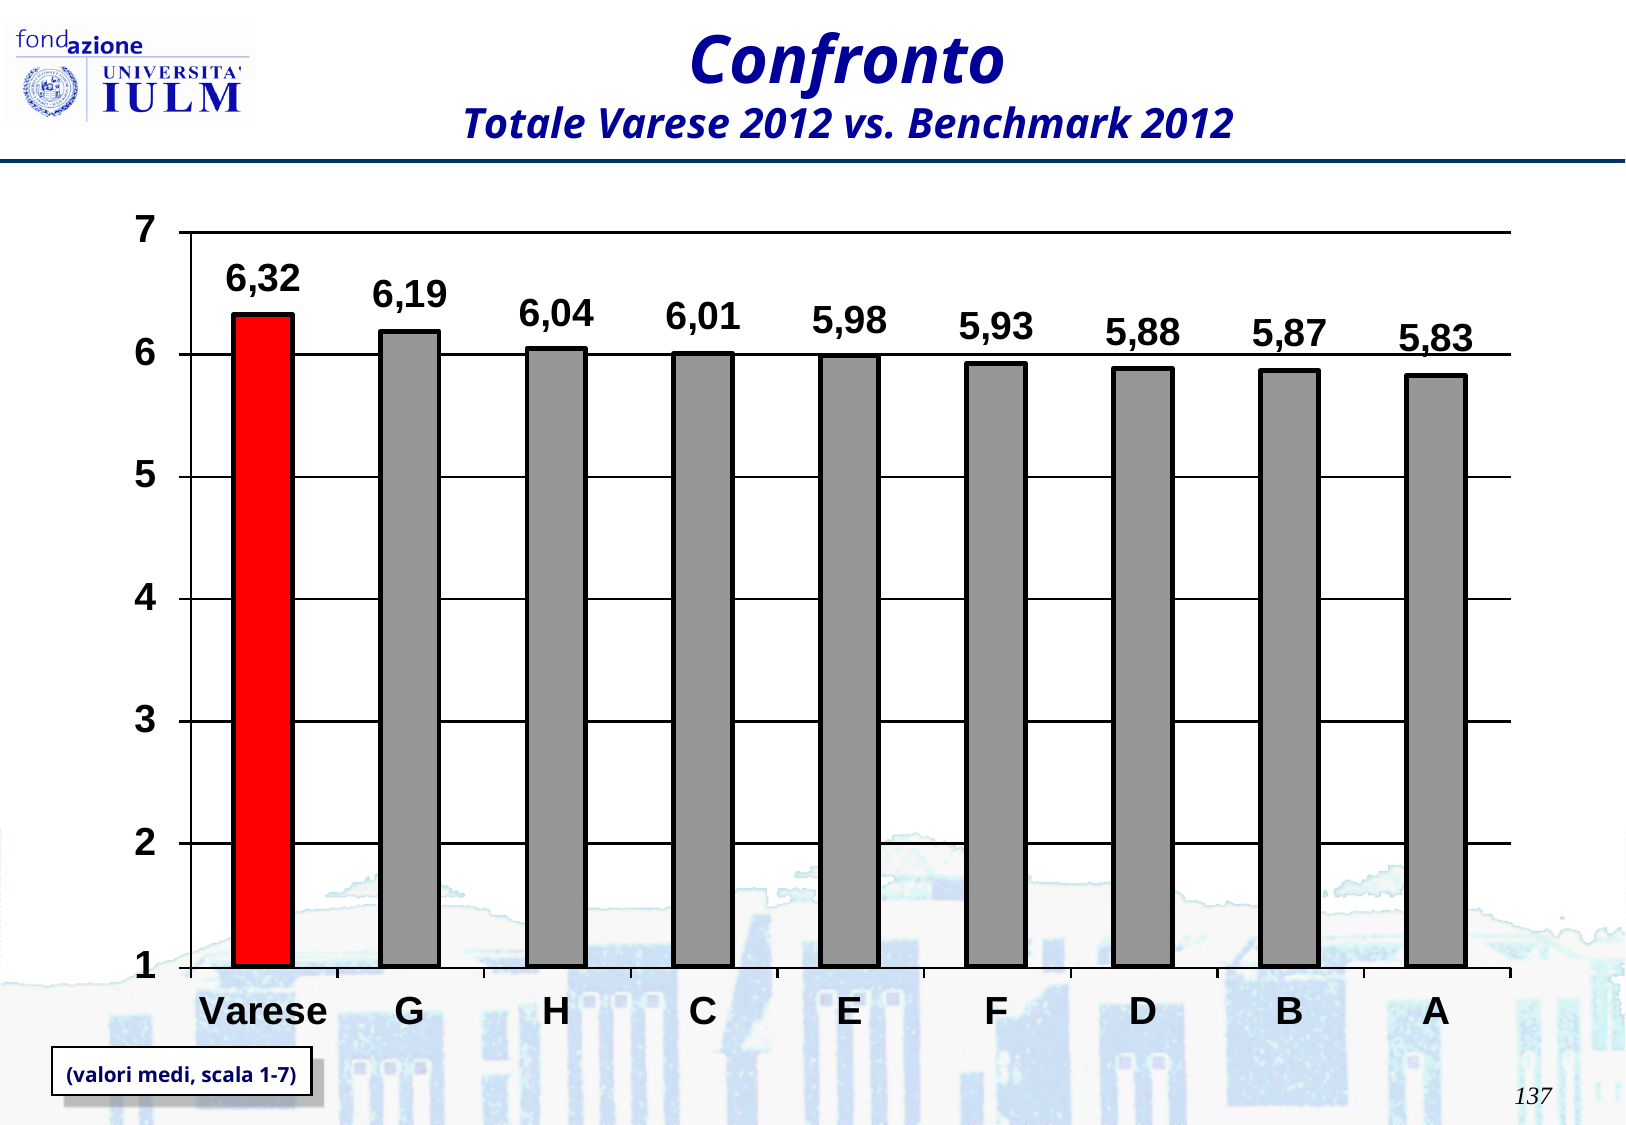

Confronto
Totale Varese 2012 vs. Benchmark 2012
(valori medi, scala 1-7)